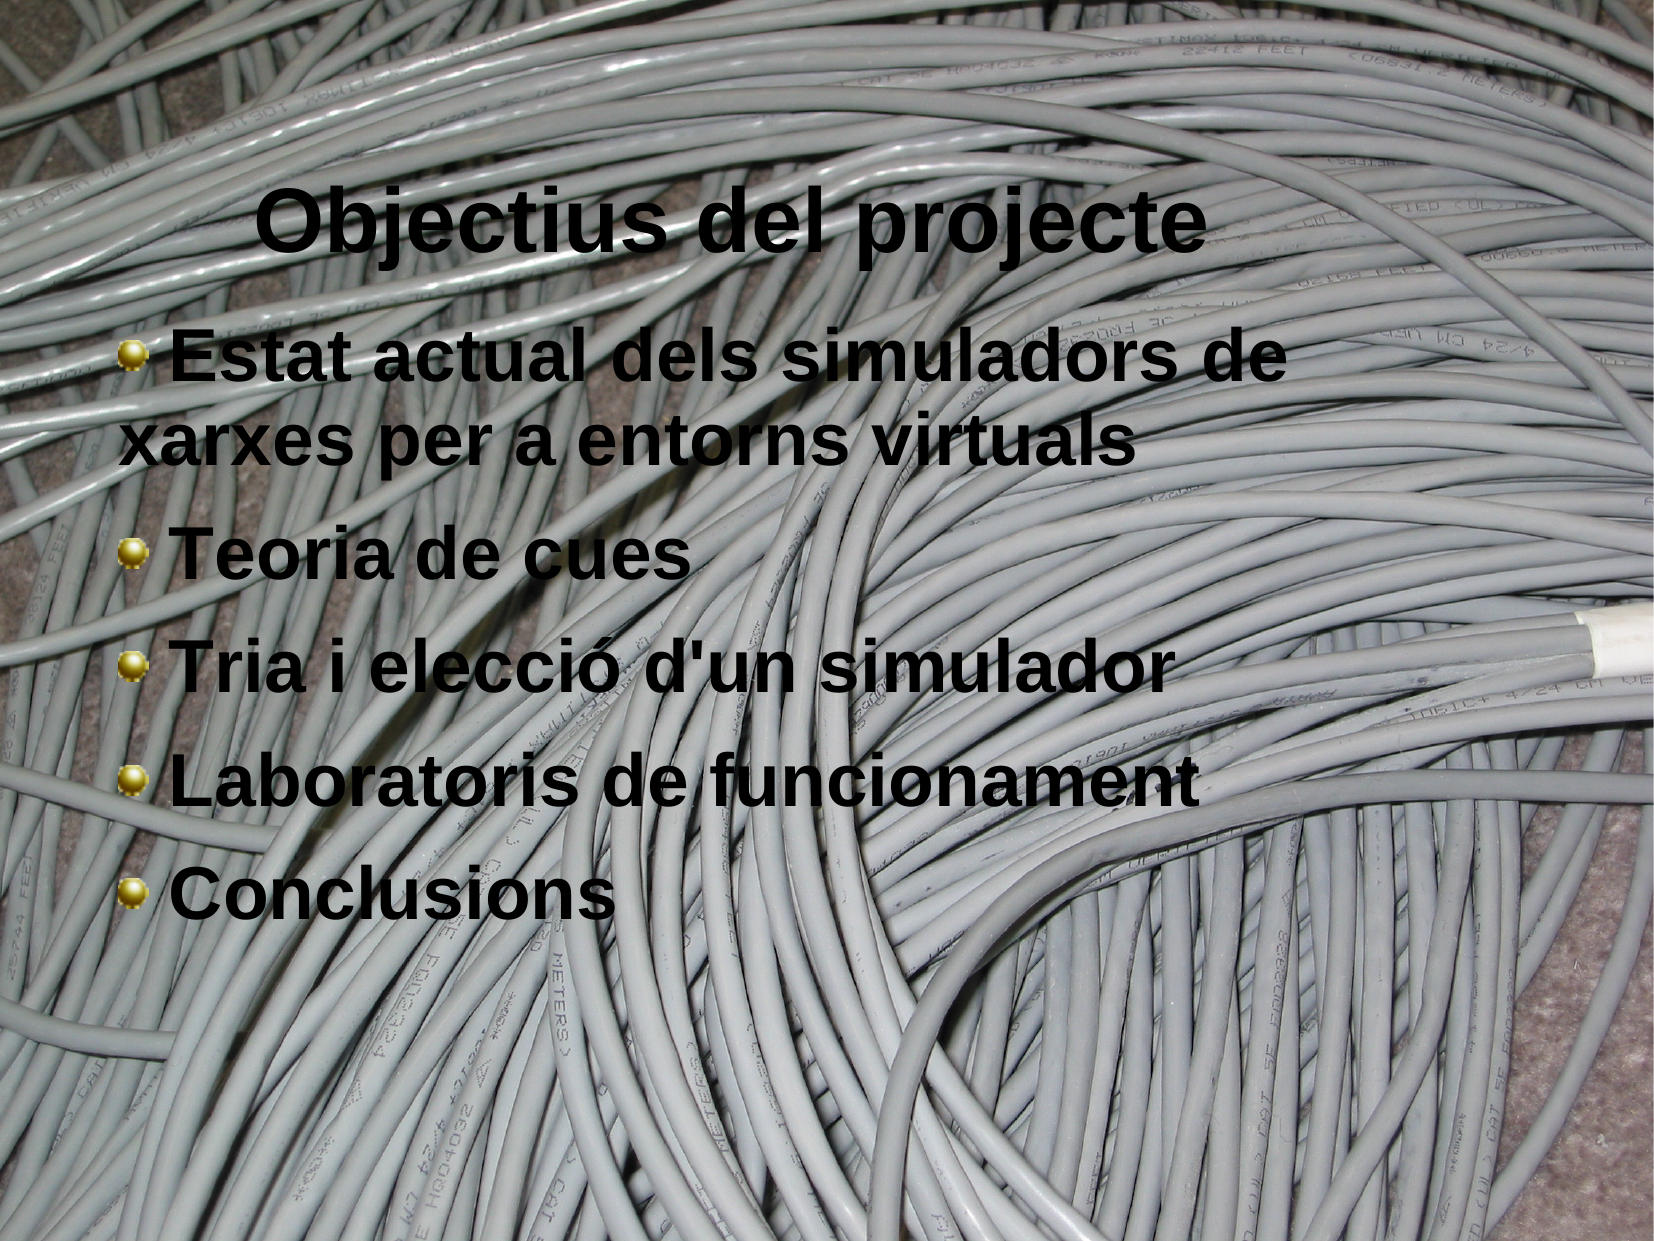

# Objectius del projecte
 Estat actual dels simuladors de xarxes per a entorns virtuals
 Teoria de cues
 Tria i elecció d'un simulador
 Laboratoris de funcionament
 Conclusions